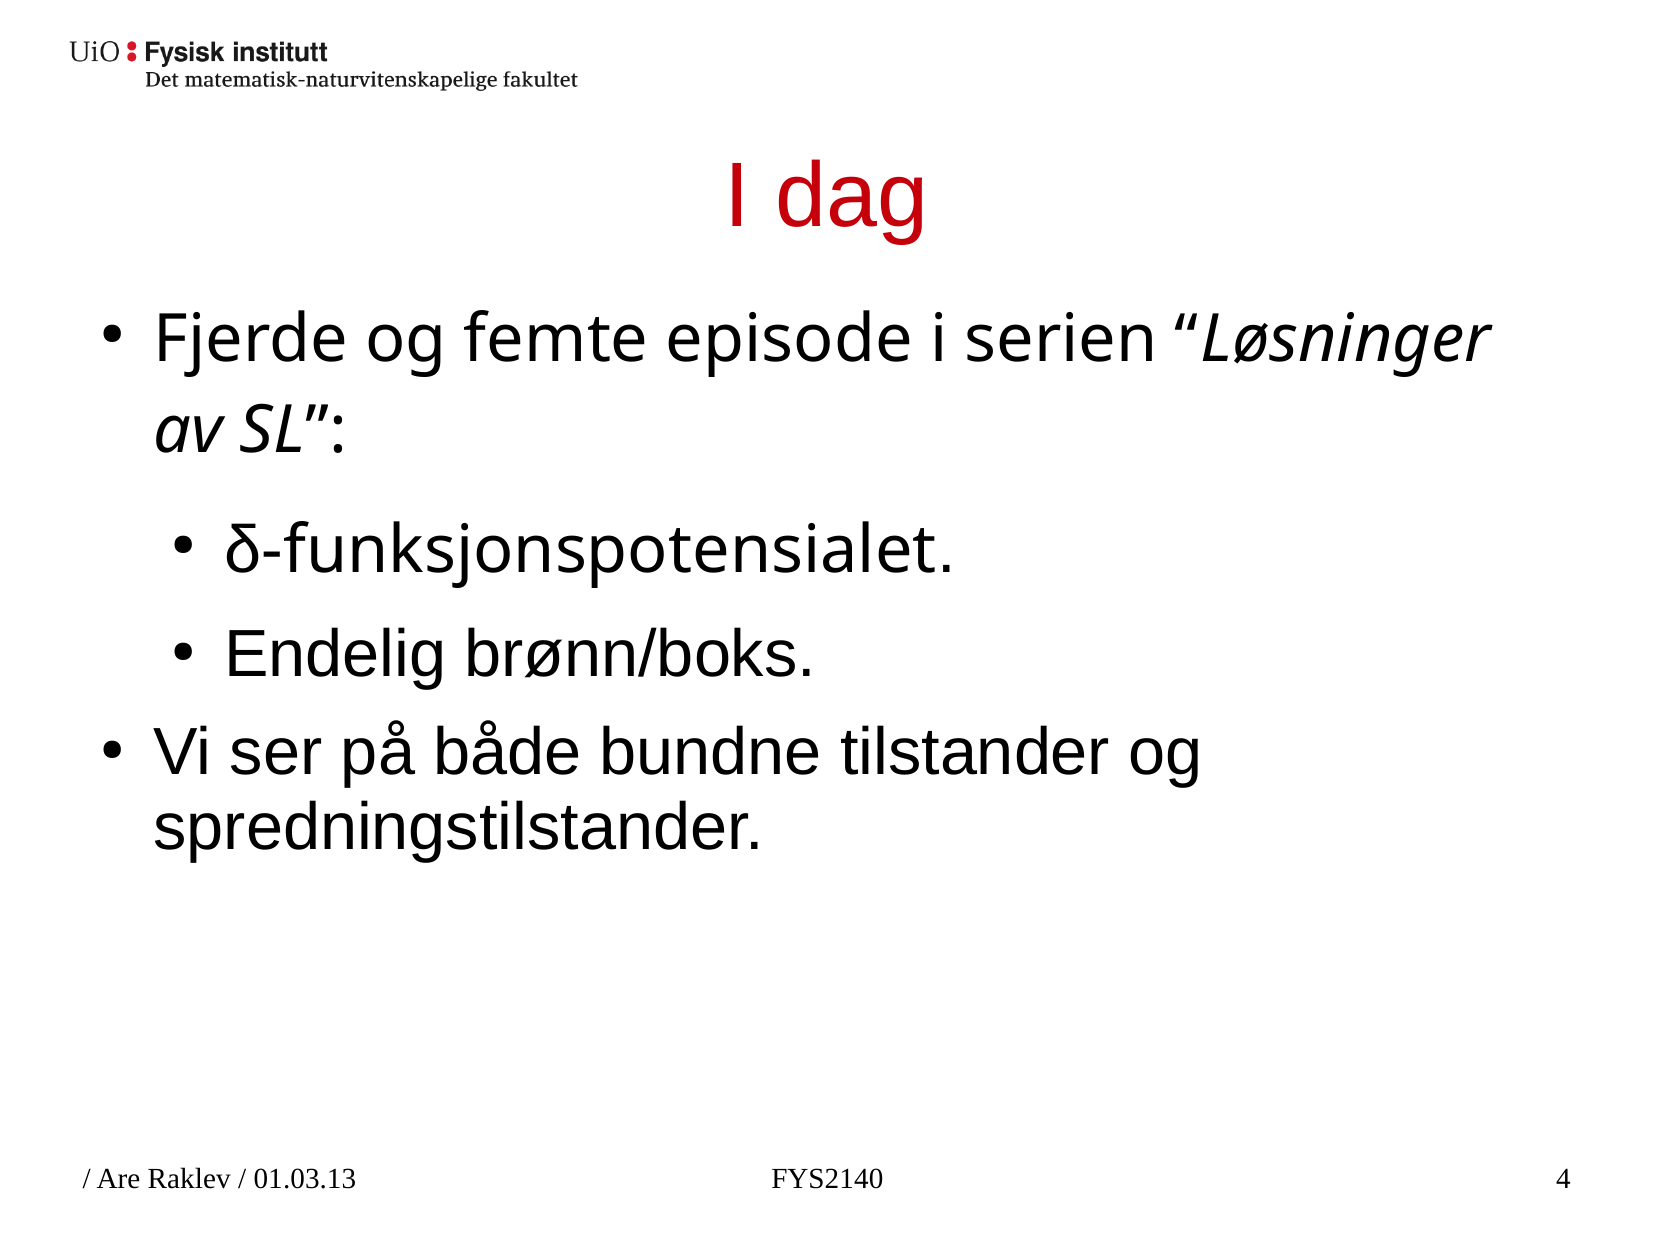

# I dag
Fjerde og femte episode i serien “Løsninger av SL”:
δ-funksjonspotensialet.
Endelig brønn/boks.
Vi ser på både bundne tilstander og spredningstilstander.
/ Are Raklev / 01.03.13
FYS2140
4